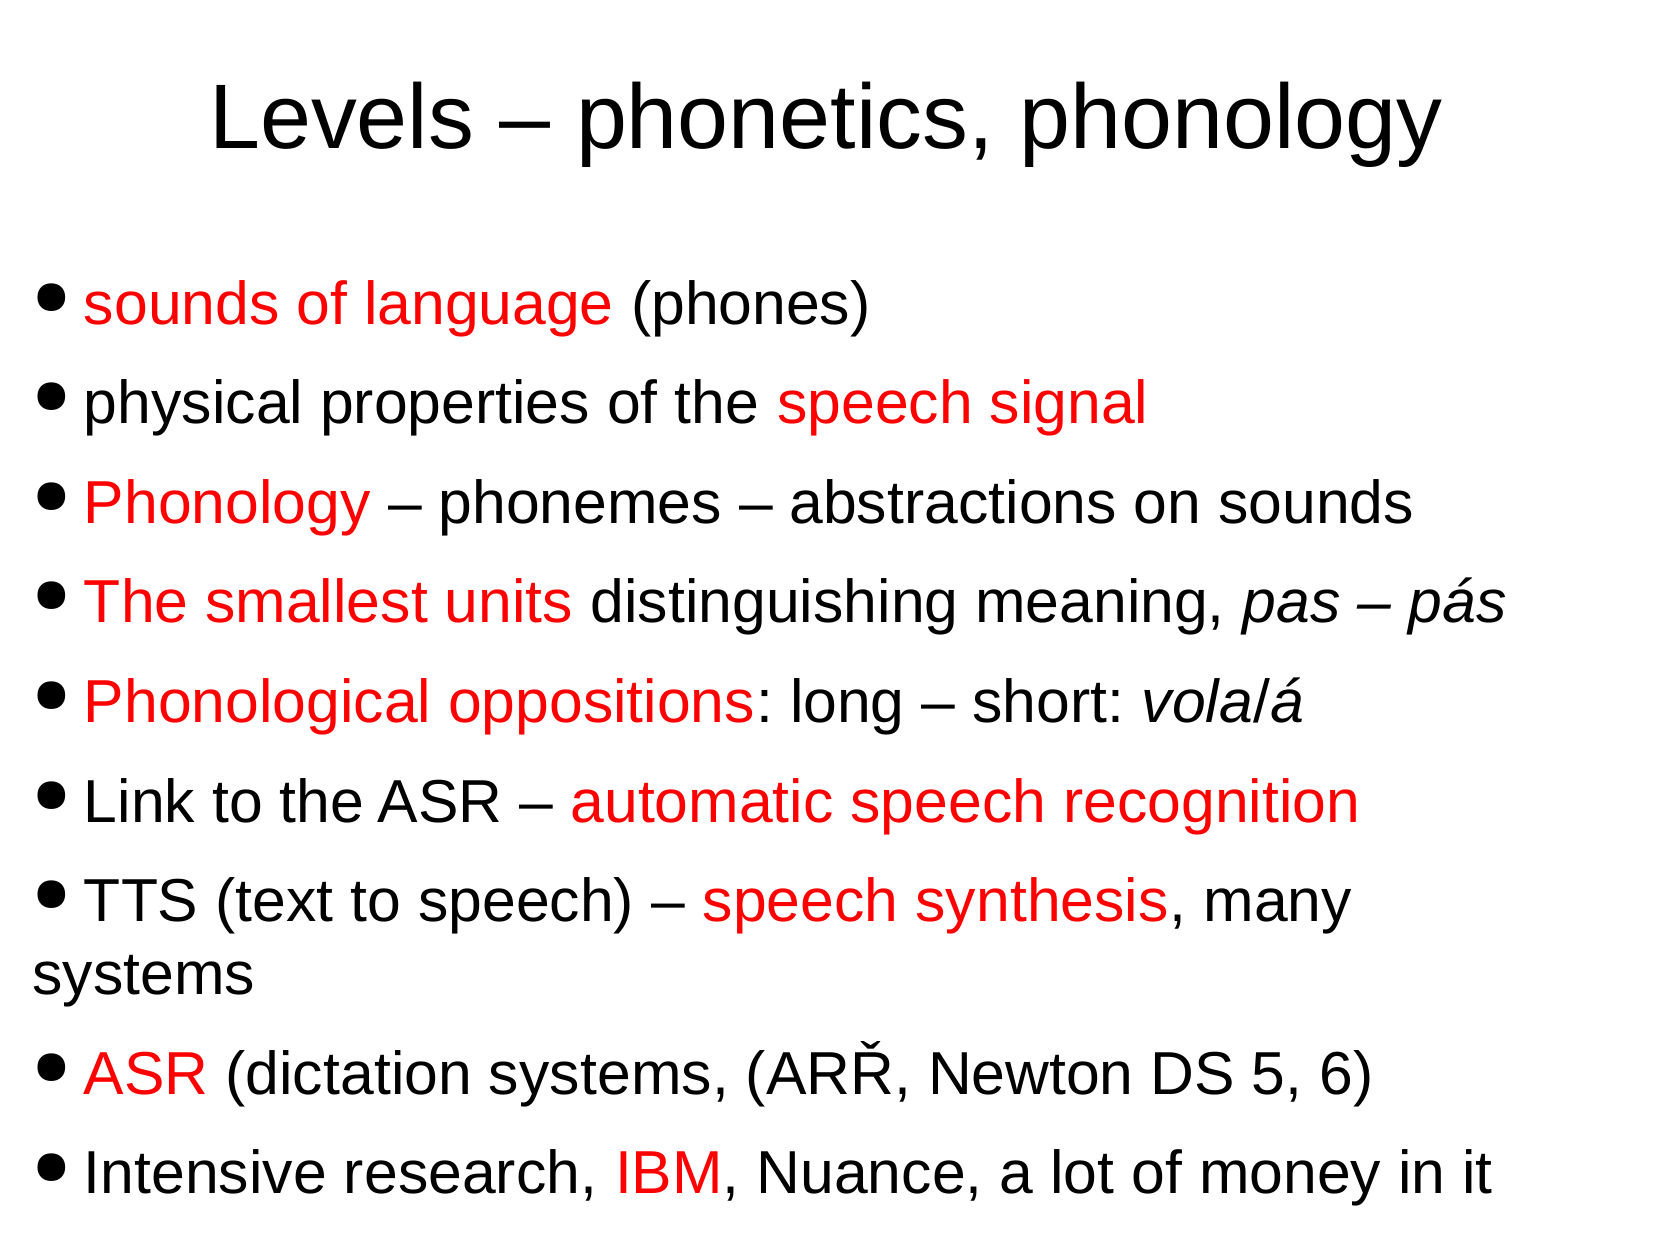

# Levels – phonetics, phonology
 sounds of language (phones)
 physical properties of the speech signal
 Phonology – phonemes – abstractions on sounds
 The smallest units distinguishing meaning, pas – pás
 Phonological oppositions: long – short: vola/á
 Link to the ASR – automatic speech recognition
 TTS (text to speech) – speech synthesis, many systems
 ASR (dictation systems, (ARŘ, Newton DS 5, 6)
 Intensive research, IBM, Nuance, a lot of money in it